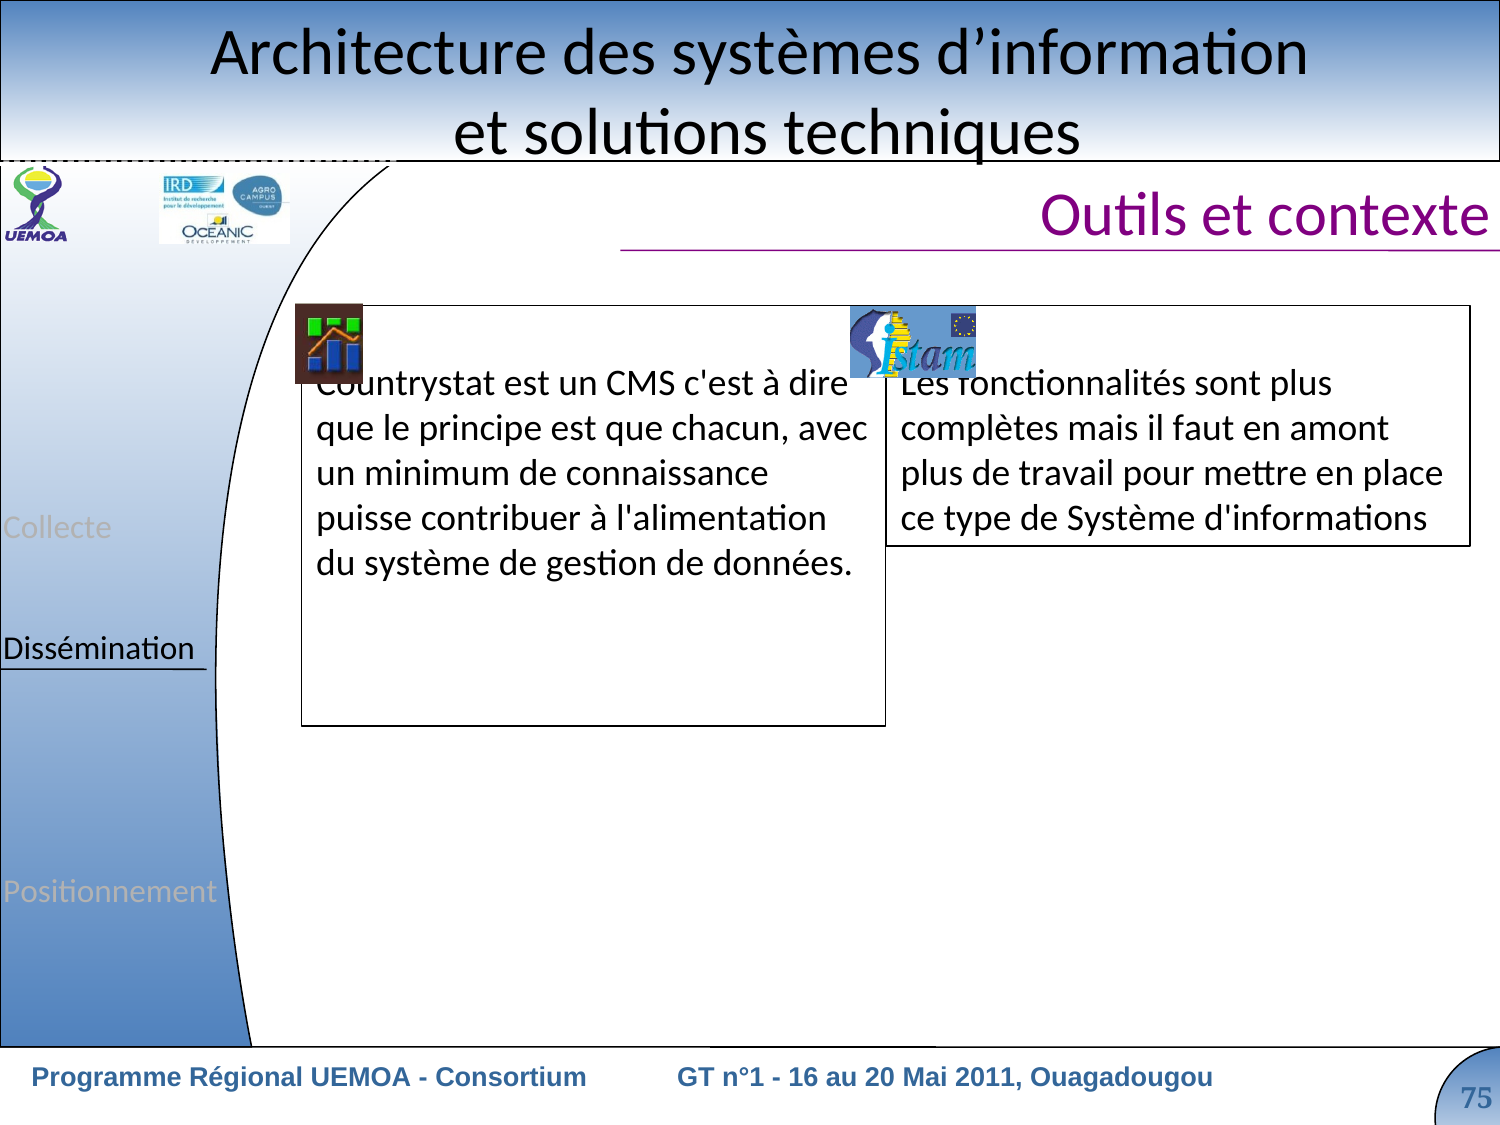

Architecture des systèmes d’information
et solutions techniques
Outils et contexte
Countrystat est un CMS c'est à dire que le principe est que chacun, avec un minimum de connaissance puisse contribuer à l'alimentation du système de gestion de données.
Les fonctionnalités sont plus complètes mais il faut en amont plus de travail pour mettre en place ce type de Système d'informations
Collecte
Dissémination
Positionnement